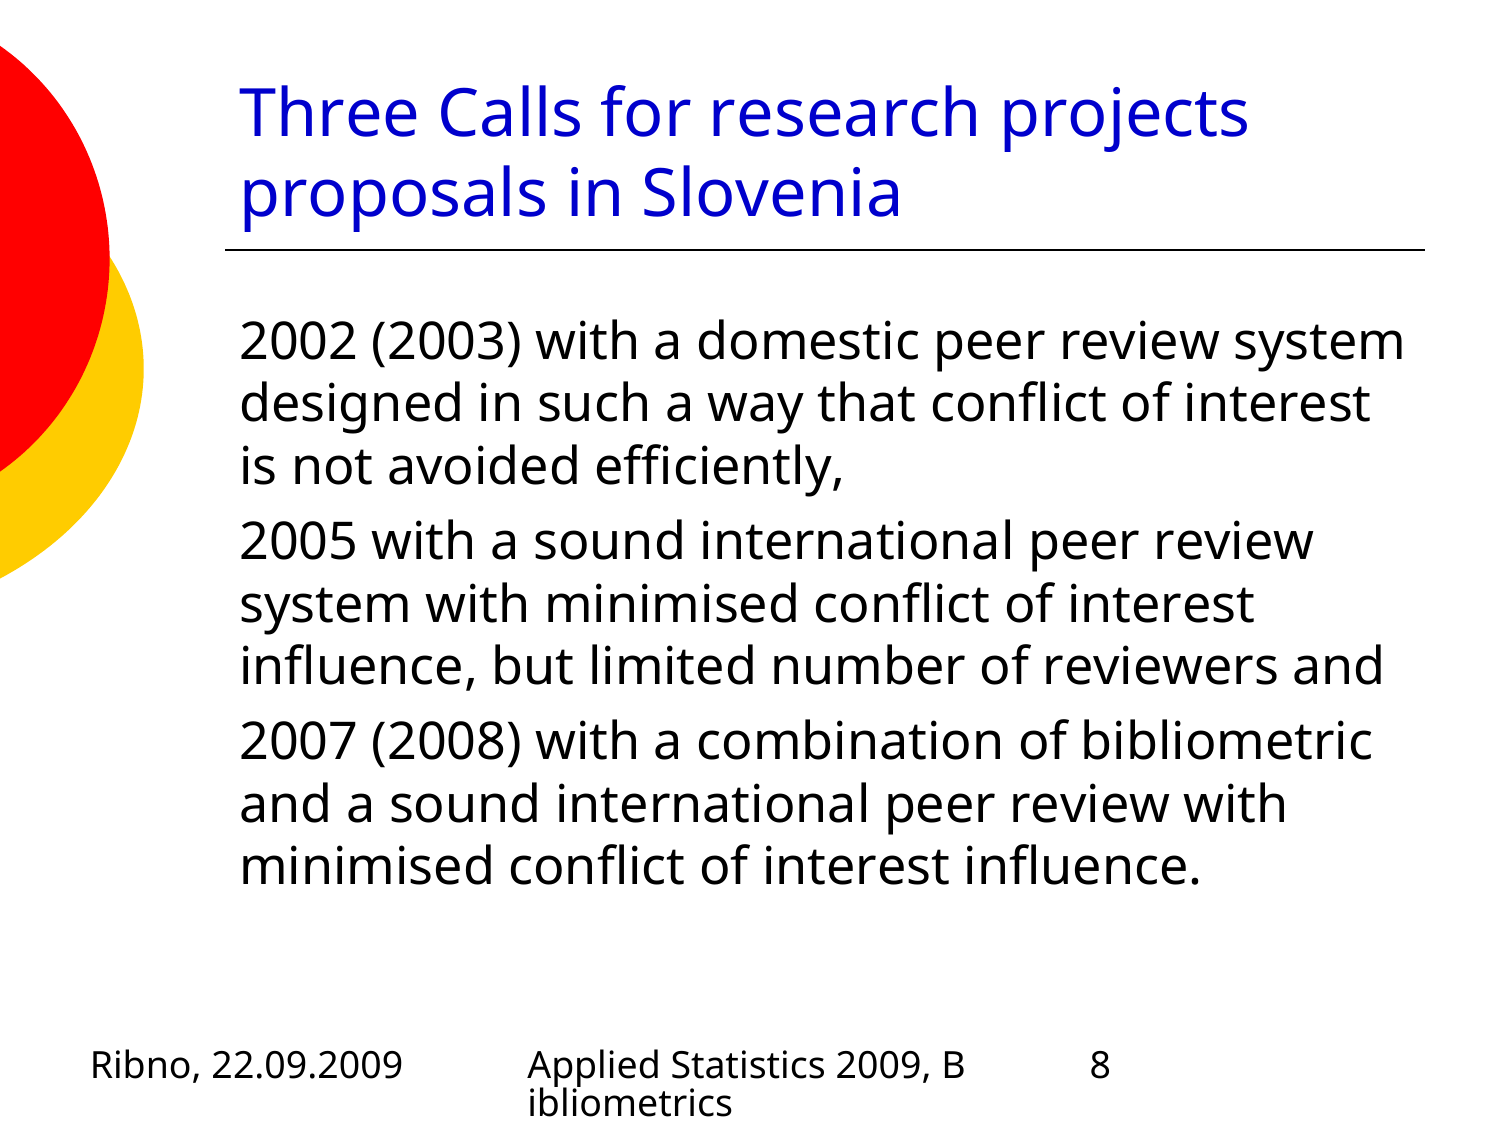

# Three Calls for research projects proposals in Slovenia
2002 (2003) with a domestic peer review system designed in such a way that conflict of interest is not avoided efficiently,
2005 with a sound international peer review system with minimised conflict of interest influence, but limited number of reviewers and
2007 (2008) with a combination of bibliometric and a sound international peer review with minimised conflict of interest influence.
Ribno, 22.09.2009
Applied Statistics 2009, Bibliometrics
8